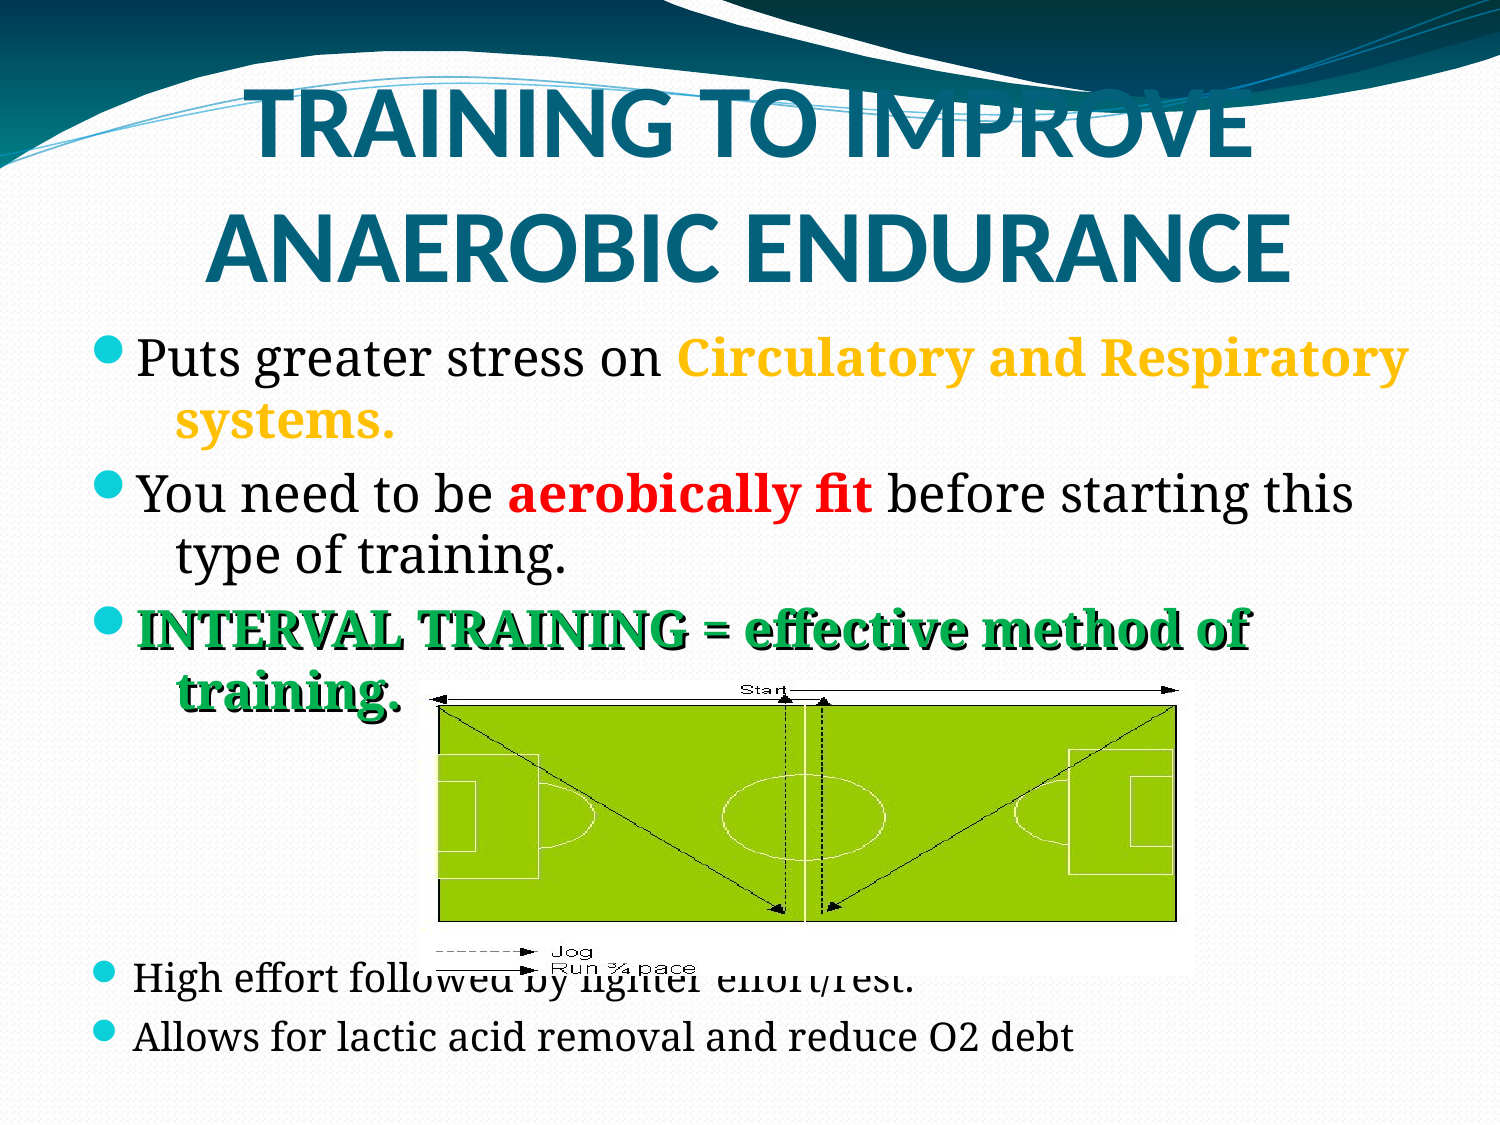

# TRAINING TO IMPROVE ANAEROBIC ENDURANCE
Puts greater stress on Circulatory and Respiratory systems.
You need to be aerobically fit before starting this type of training.
INTERVAL TRAINING = effective method of training.
High effort followed by lighter effort/rest.
Allows for lactic acid removal and reduce O2 debt